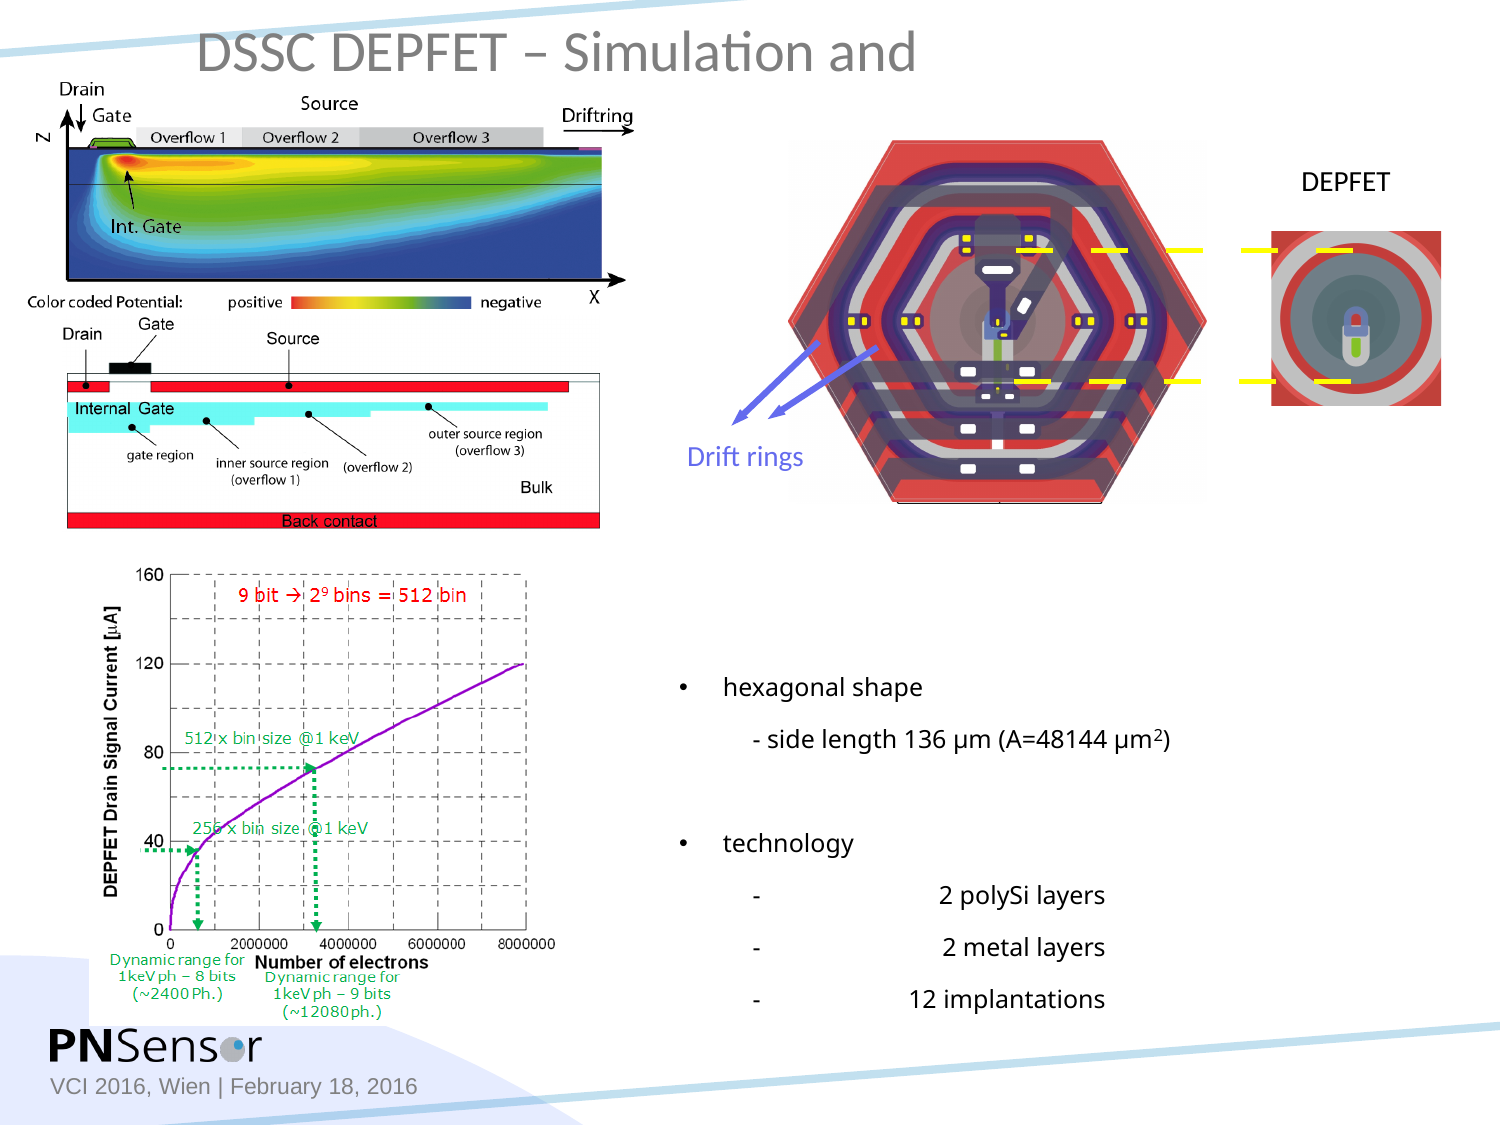

# DSSC DEPFET – Simulation and Layout
Drift rings
DEPFET
236 µm
136 µm
272 µm
Pitchx: 204 µm
Pitchy: 236 µm
hexagonal shape
	- 	side length 136 µm (A=48144 µm2)
technology
	-	2 polySi layers
	-	2 metal layers
	-	12 implantations